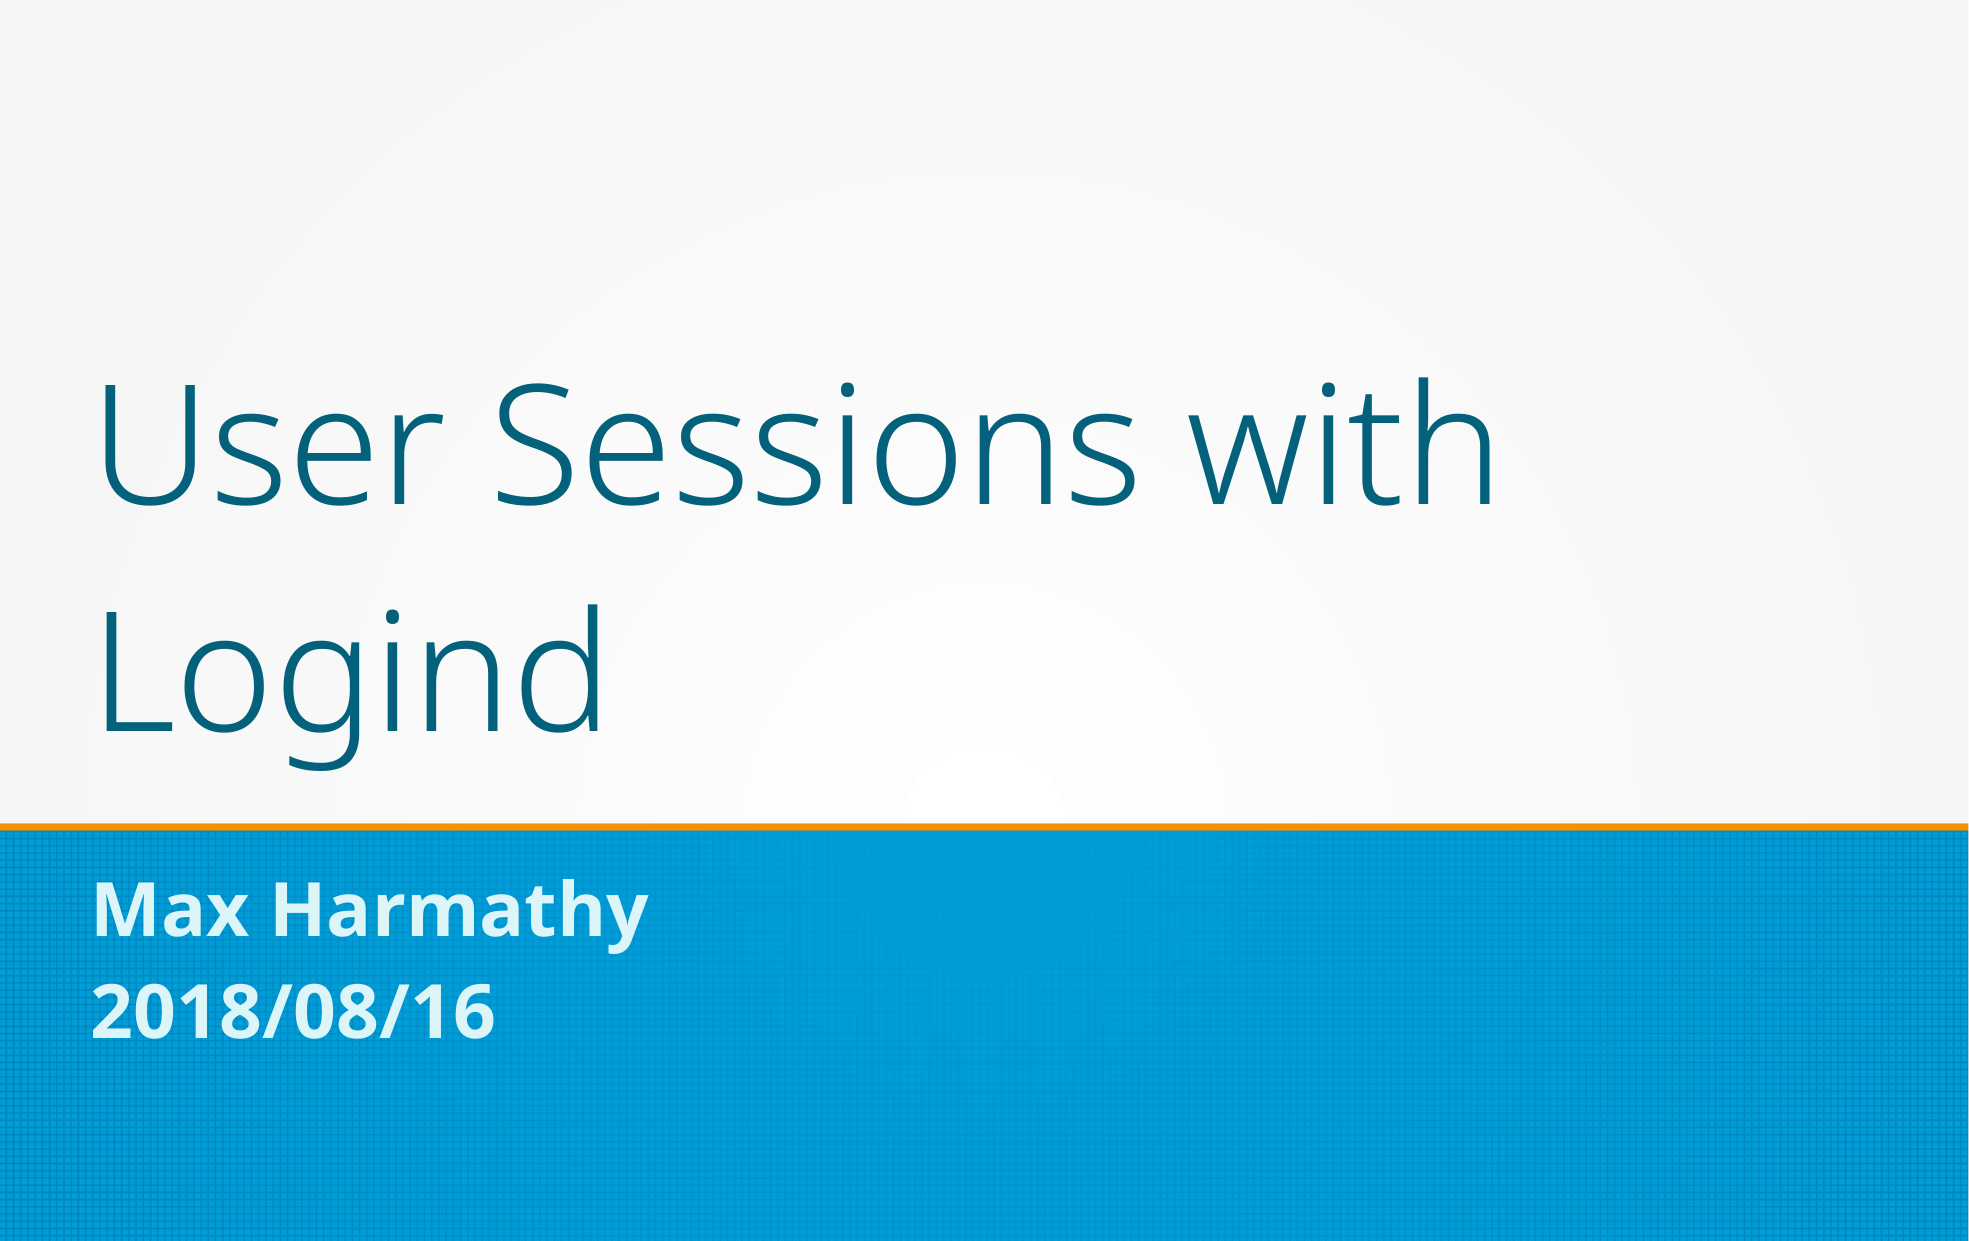

# User Sessions with Logind
Max Harmathy
2018/08/16